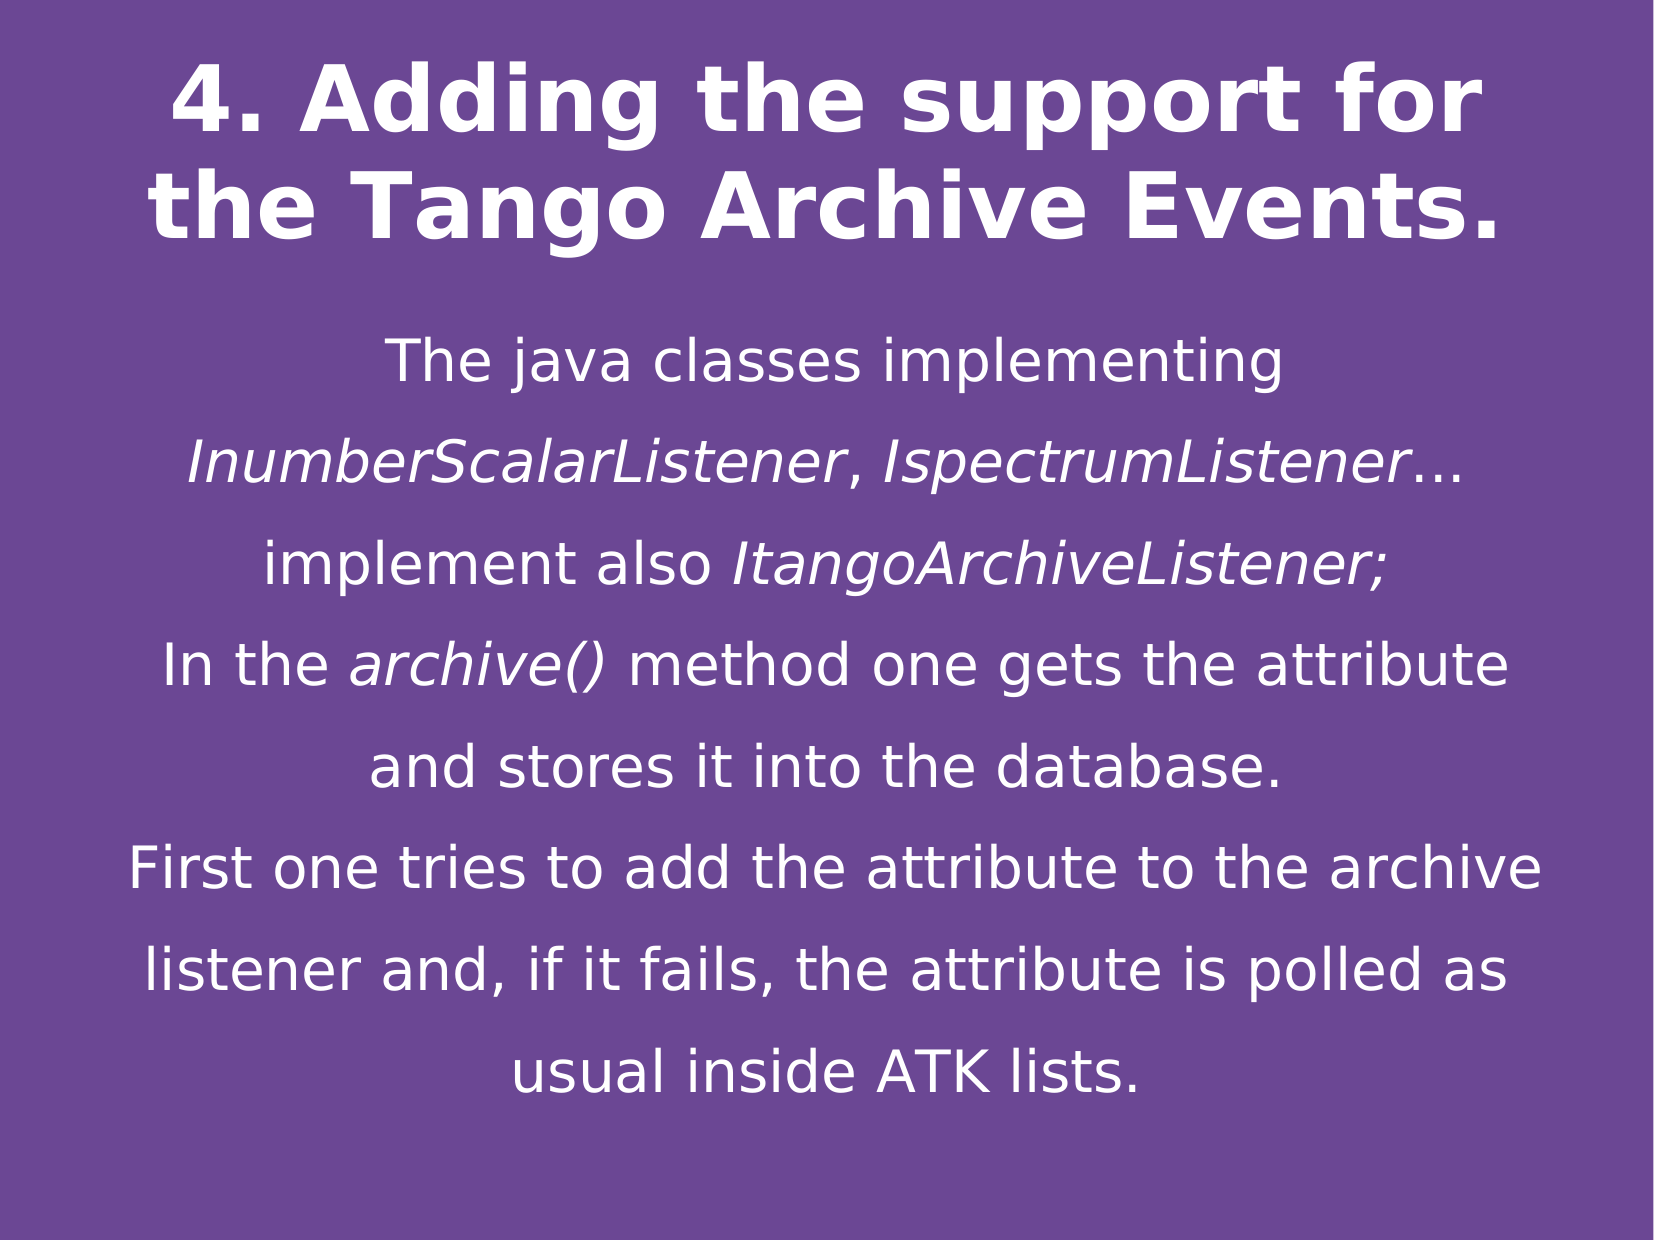

# 4. Adding the support for the Tango Archive Events.
 The java classes implementing InumberScalarListener, IspectrumListener... implement also ItangoArchiveListener;
 In the archive() method one gets the attribute and stores it into the database.
 First one tries to add the attribute to the archive listener and, if it fails, the attribute is polled as usual inside ATK lists.